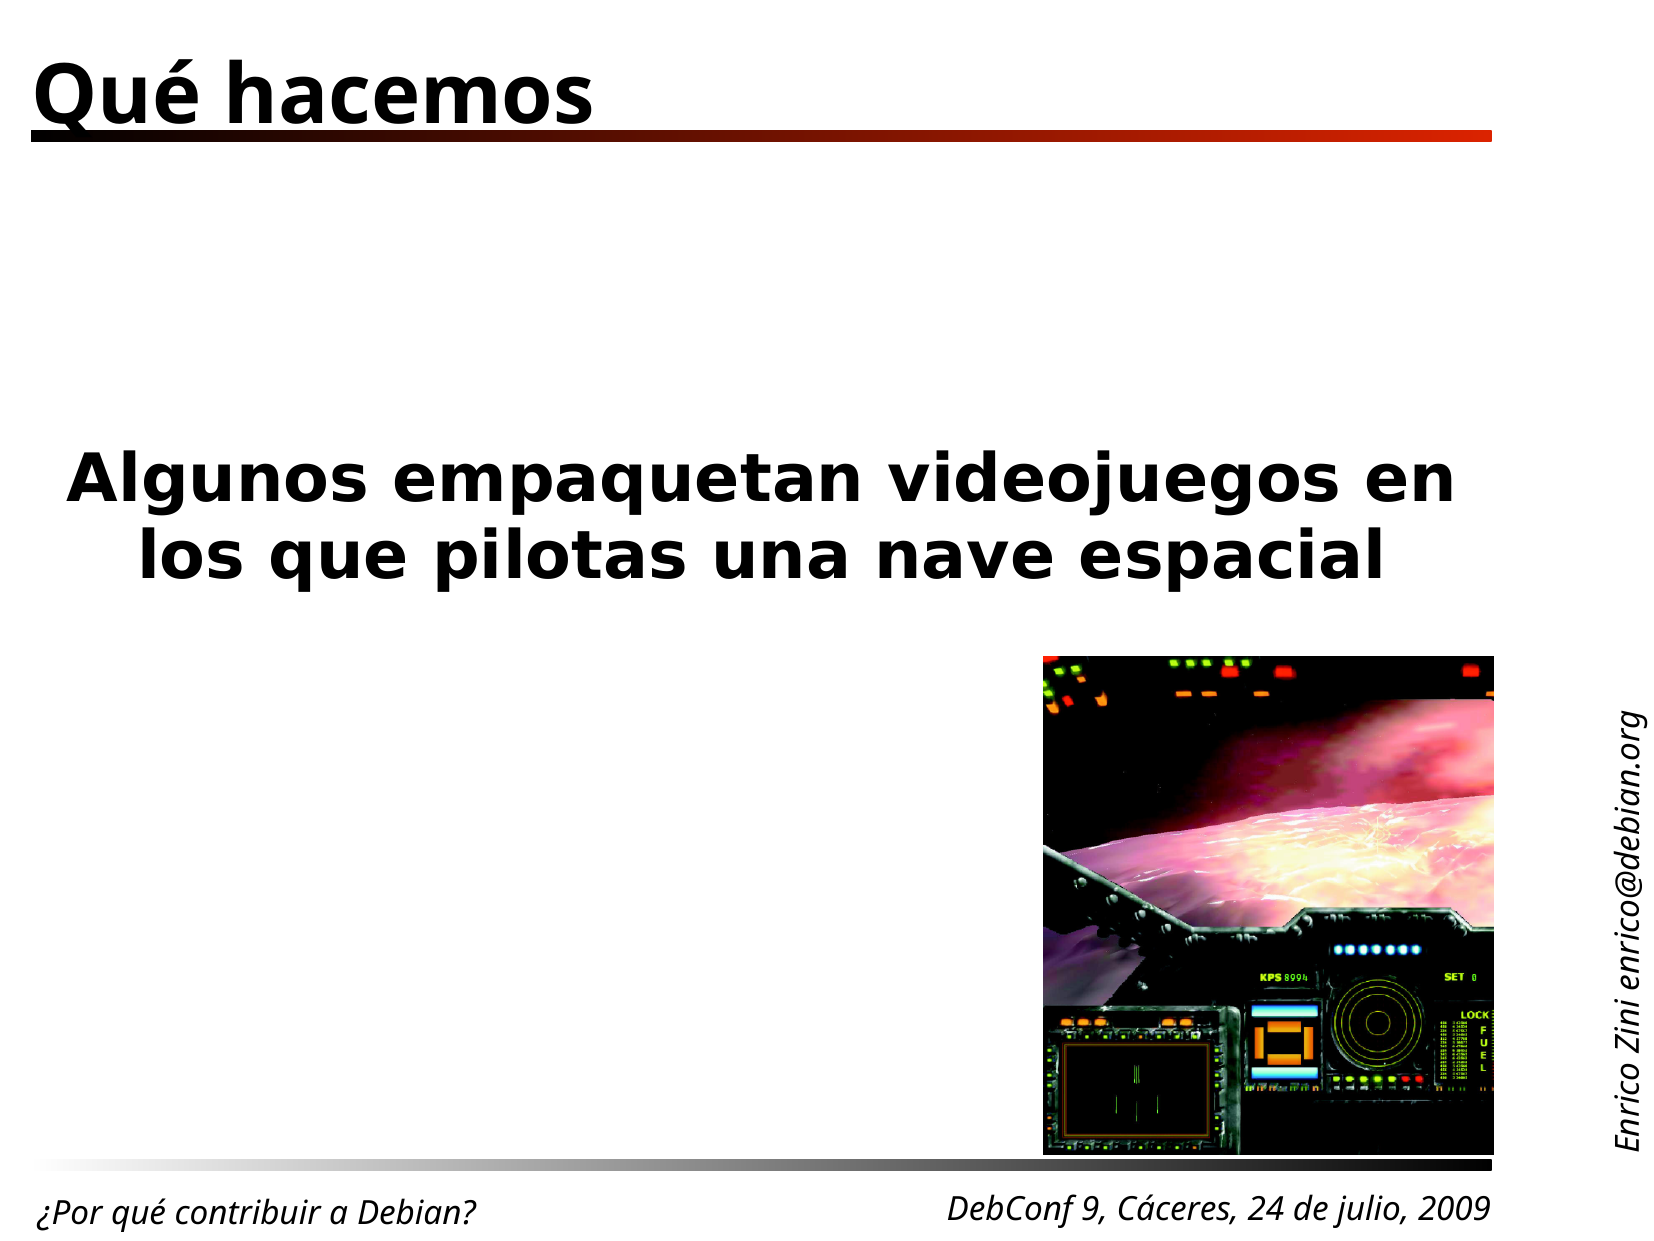

Qué hacemos
Algunos empaquetan videojuegos en los que pilotas una nave espacial